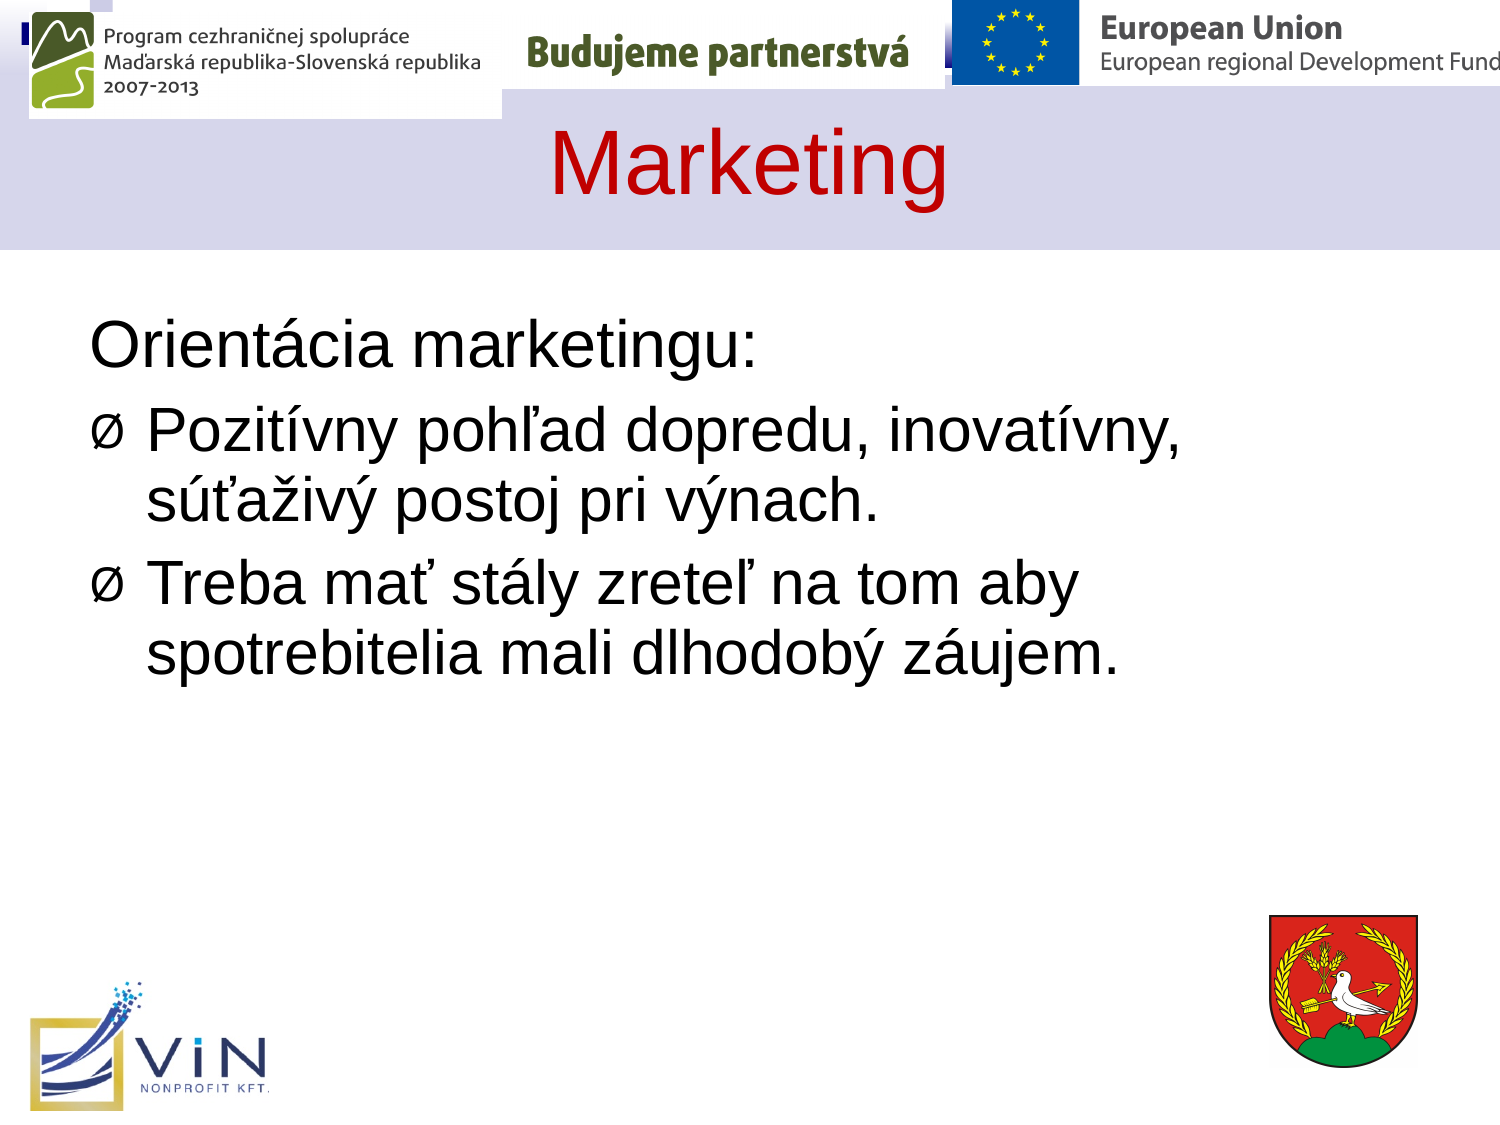

Marketing
# Orientácia marketingu:
Pozitívny pohľad dopredu, inovatívny, súťaživý postoj pri výnach.
Treba mať stály zreteľ na tom aby spotrebitelia mali dlhodobý záujem.